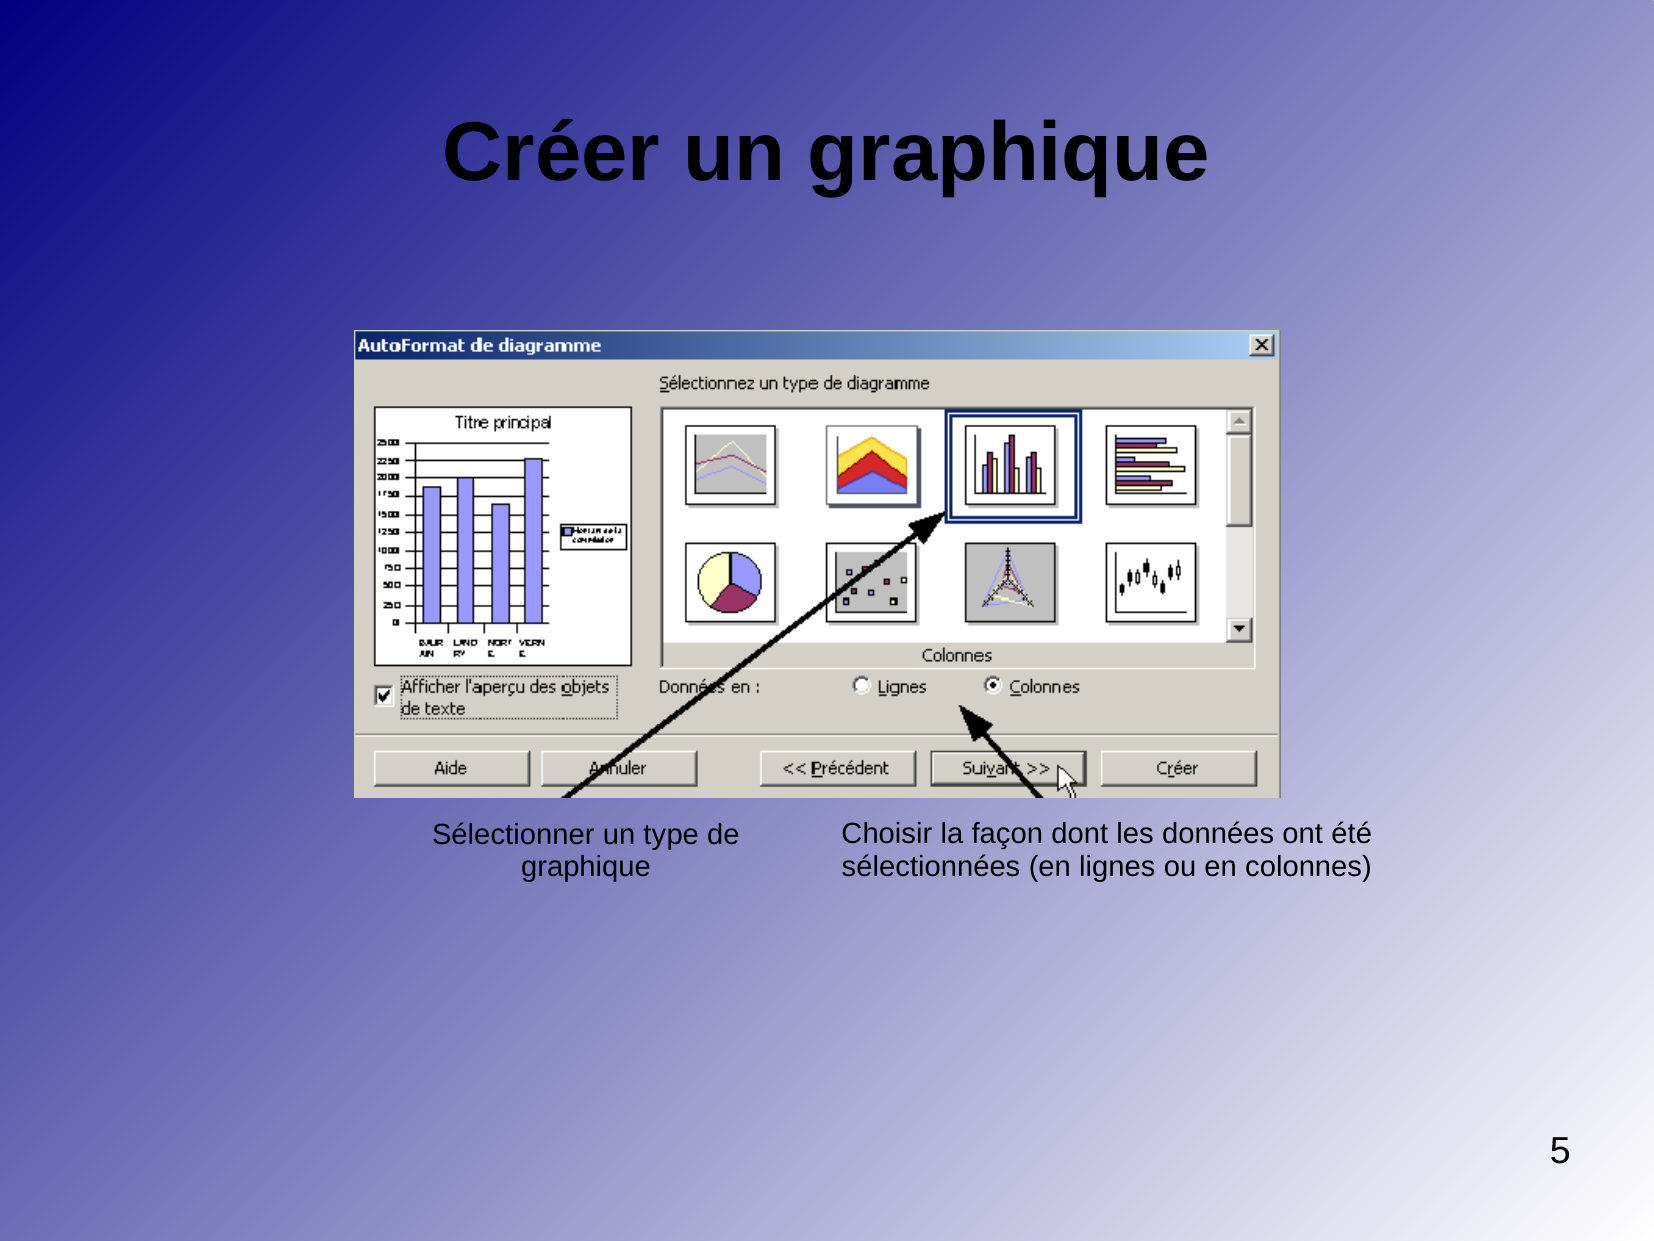

# Créer un graphique
Choisir la façon dont les données ont été
sélectionnées (en lignes ou en colonnes)
Sélectionner un type de graphique
5